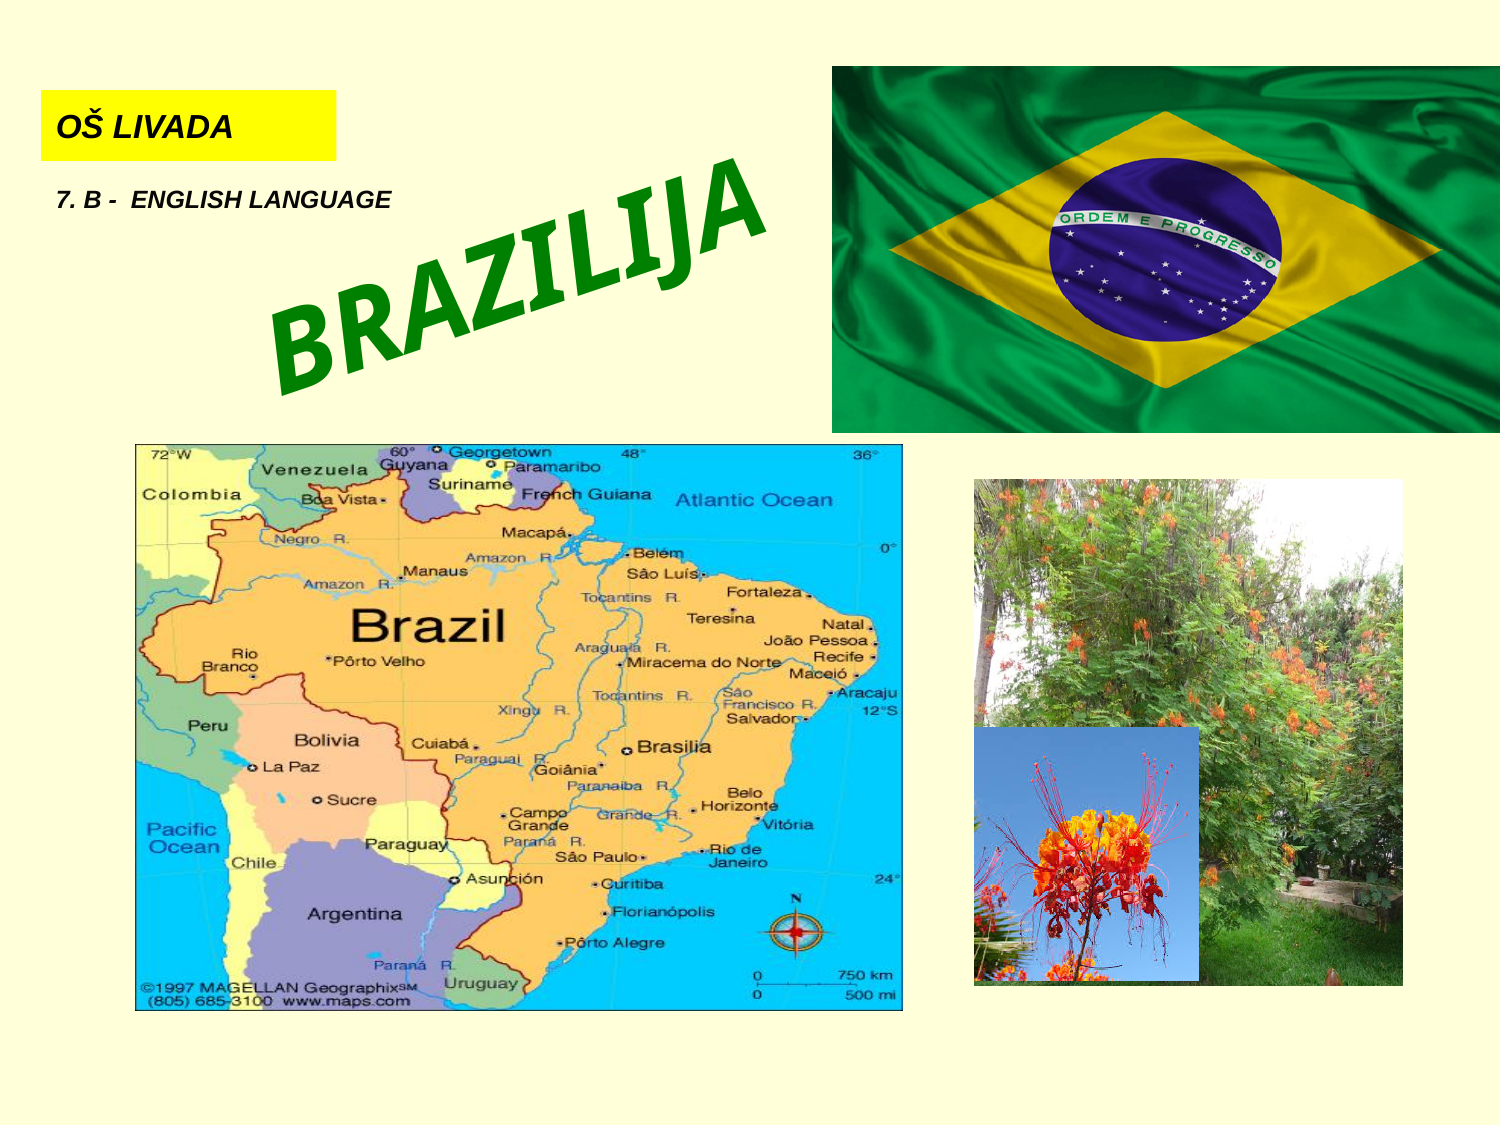

BRAZILIJA
OŠ LIVADA
7. B - ENGLISH LANGUAGE